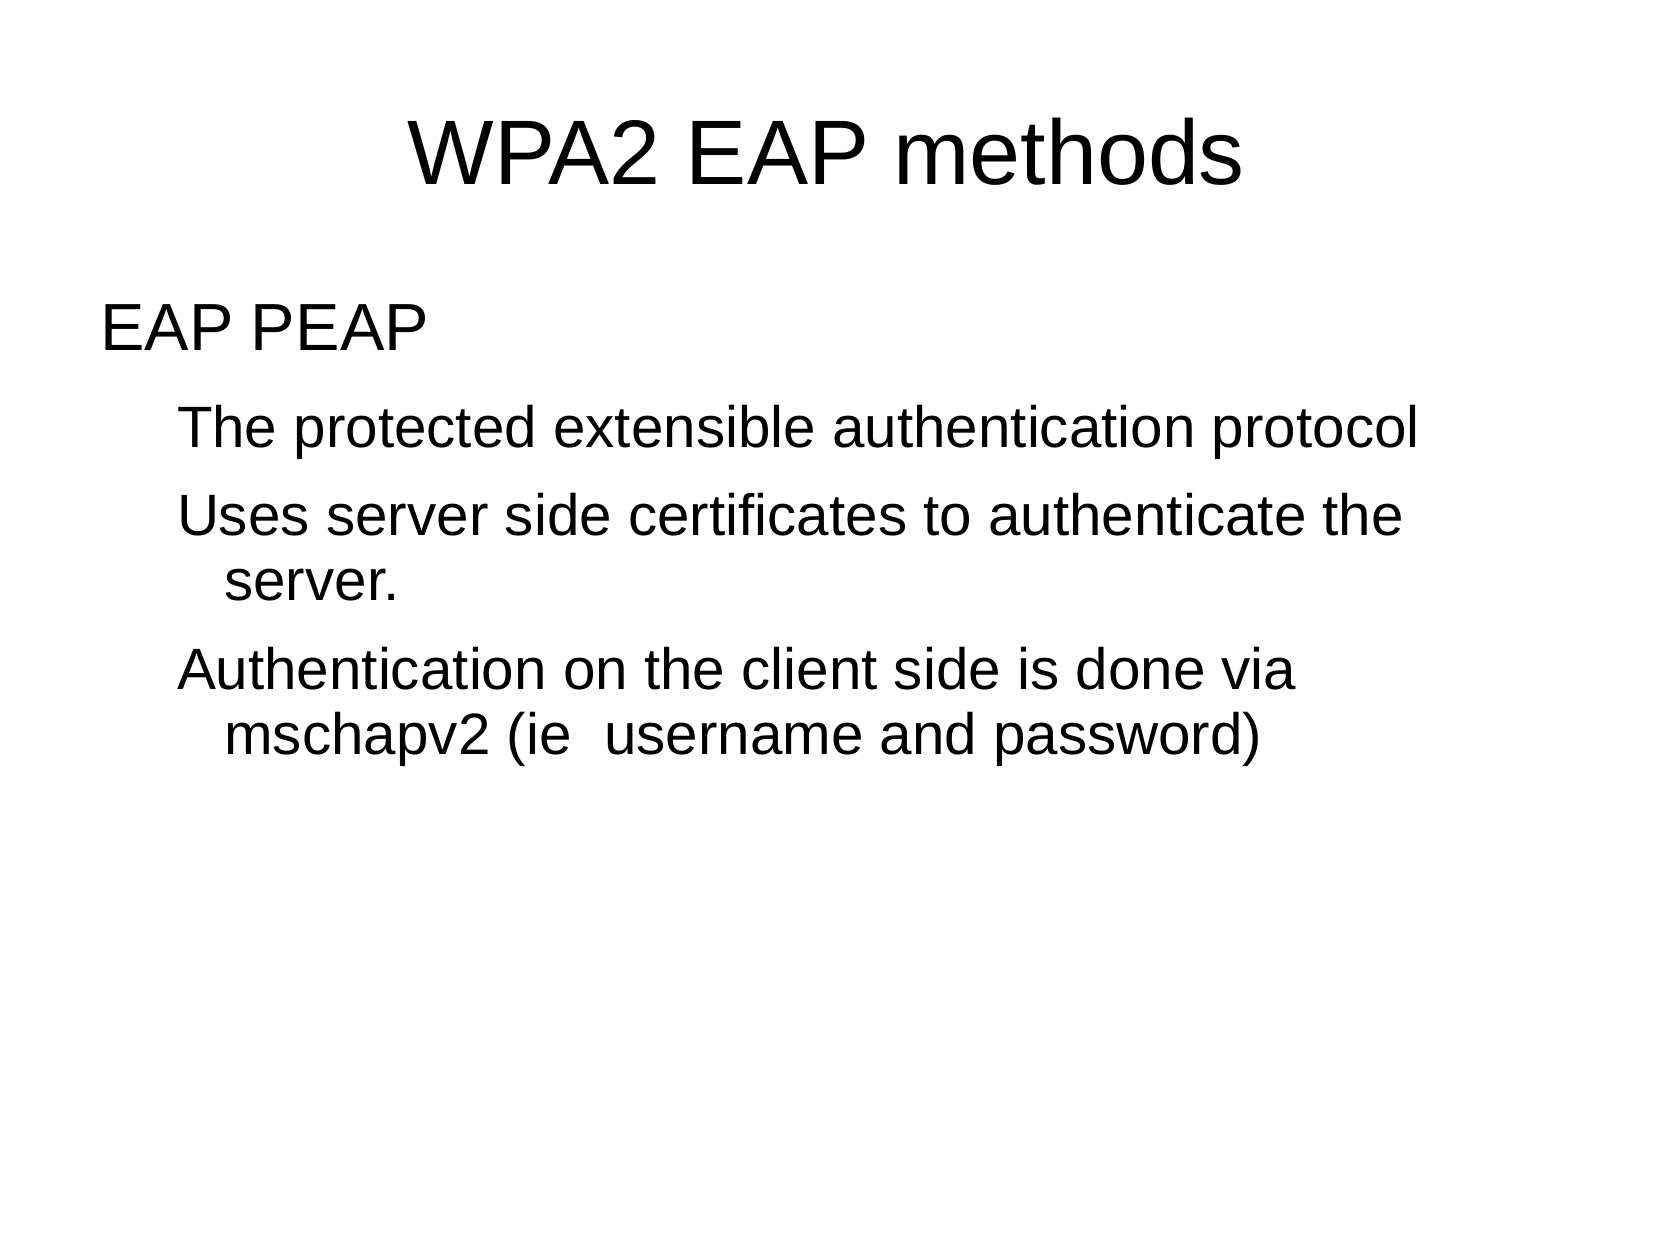

# WPA2 EAP methods
EAP PEAP
The protected extensible authentication protocol
Uses server side certificates to authenticate the server.
Authentication on the client side is done via mschapv2 (ie username and password)